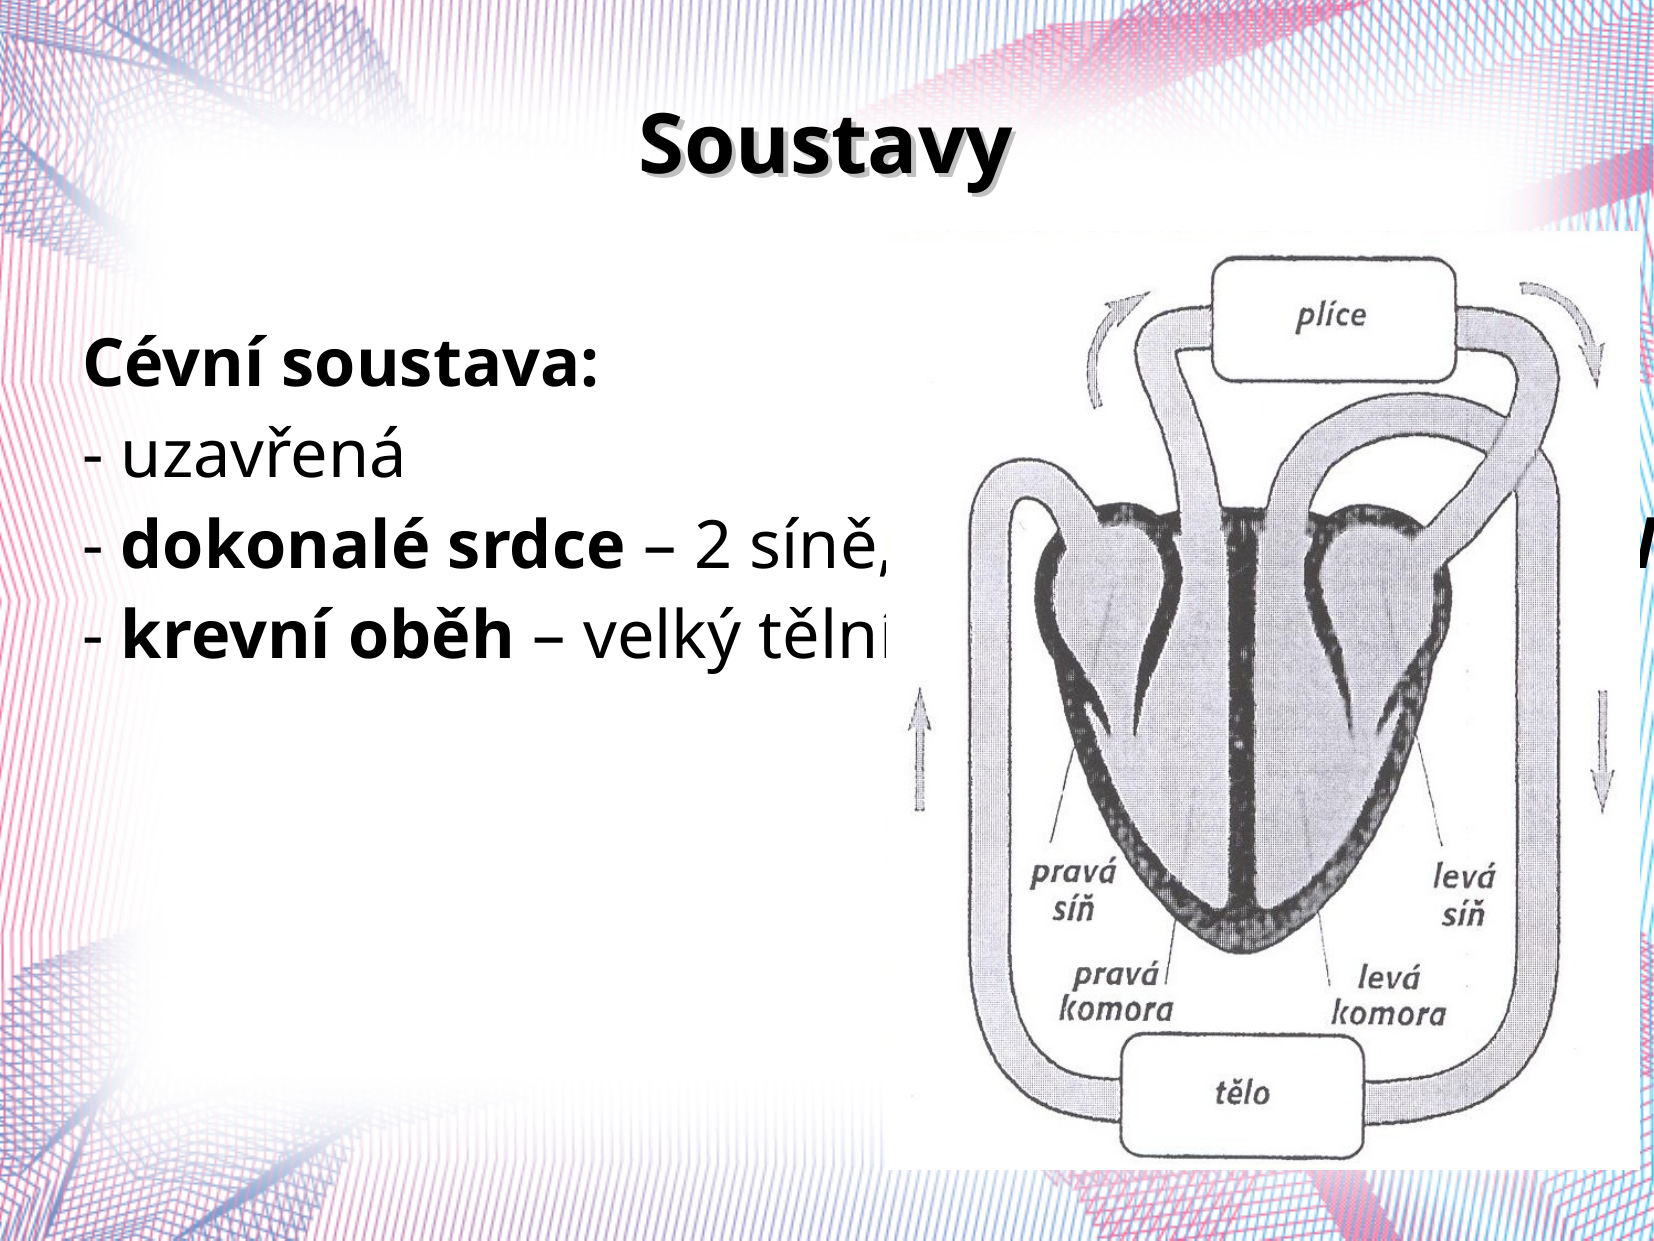

Soustavy
Cévní soustava:
- uzavřená
- dokonalé srdce – 2 síně, 2 komory oddělené úplnou přepážkou
- krevní oběh – velký tělní, malý plicní